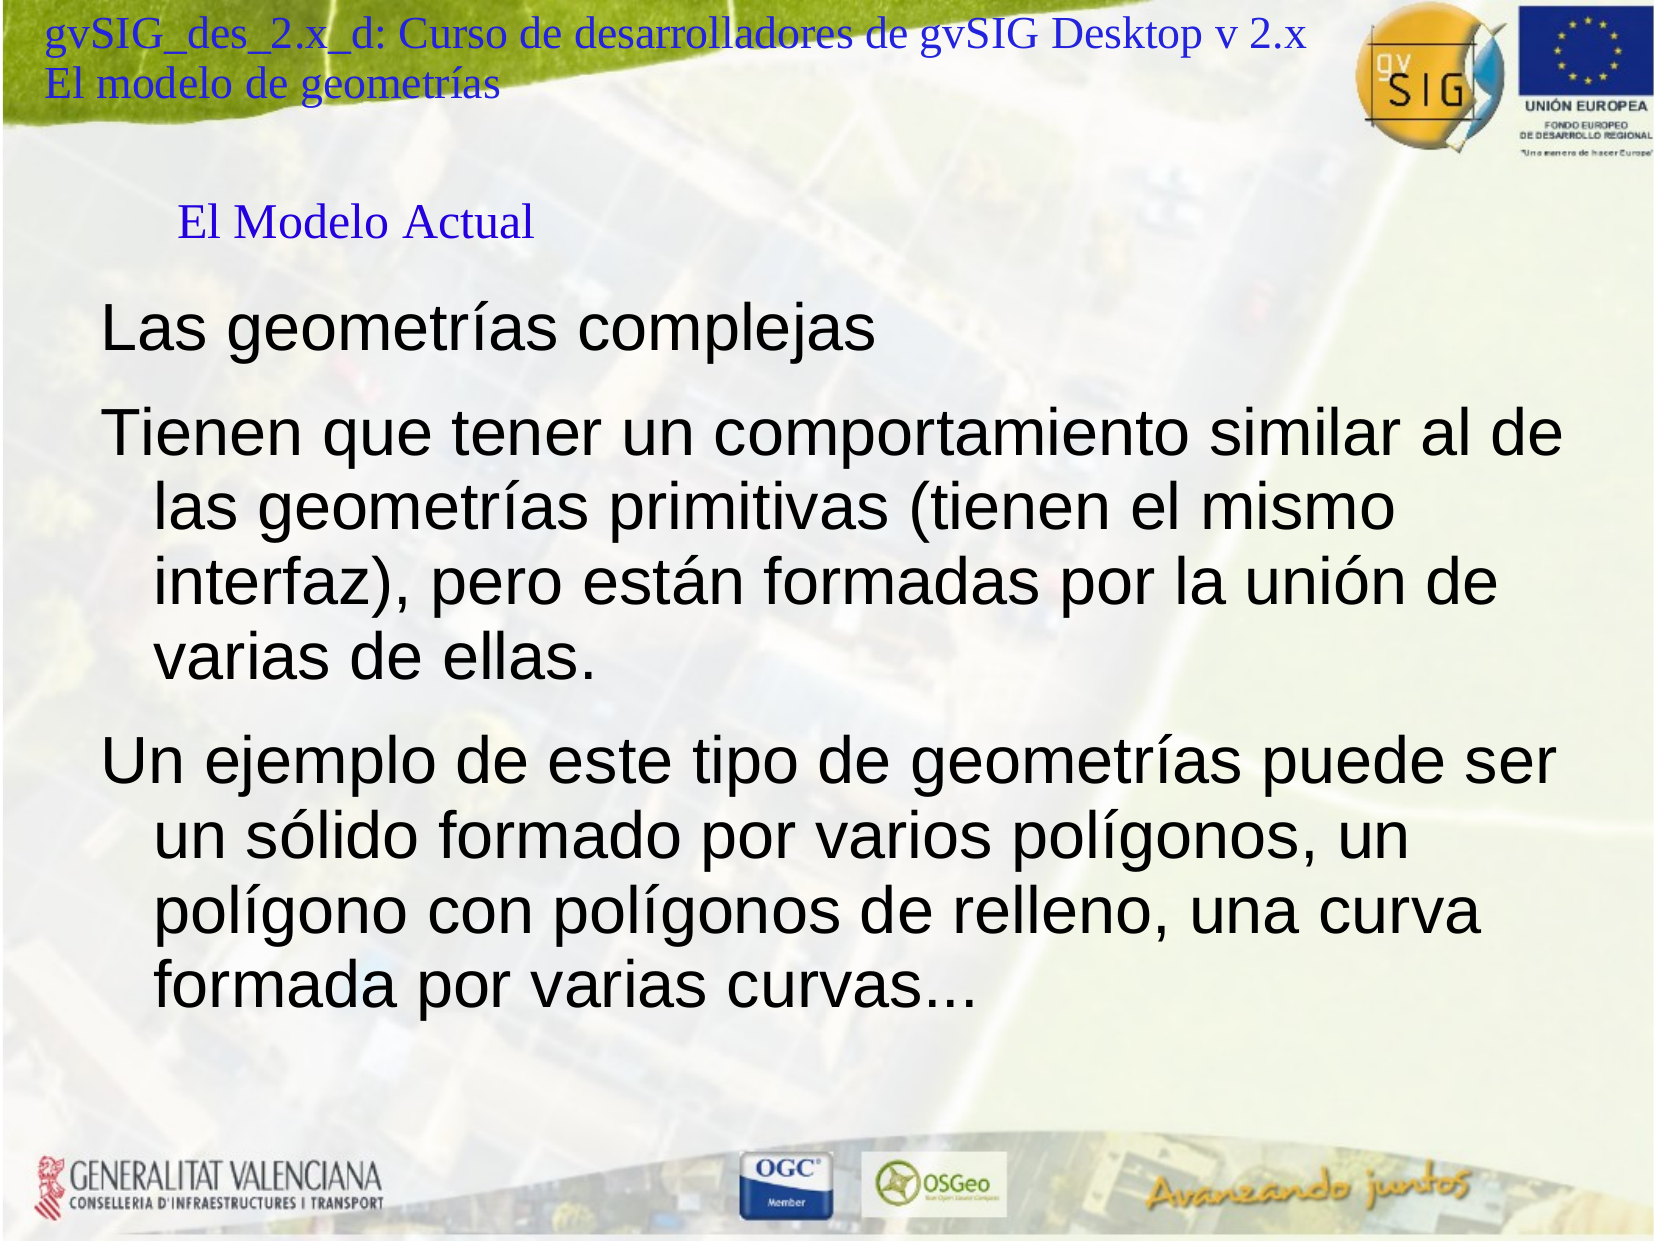

El Modelo Actual
# Las geometrías complejas
Tienen que tener un comportamiento similar al de las geometrías primitivas (tienen el mismo interfaz), pero están formadas por la unión de varias de ellas.
Un ejemplo de este tipo de geometrías puede ser un sólido formado por varios polígonos, un polígono con polígonos de relleno, una curva formada por varias curvas...